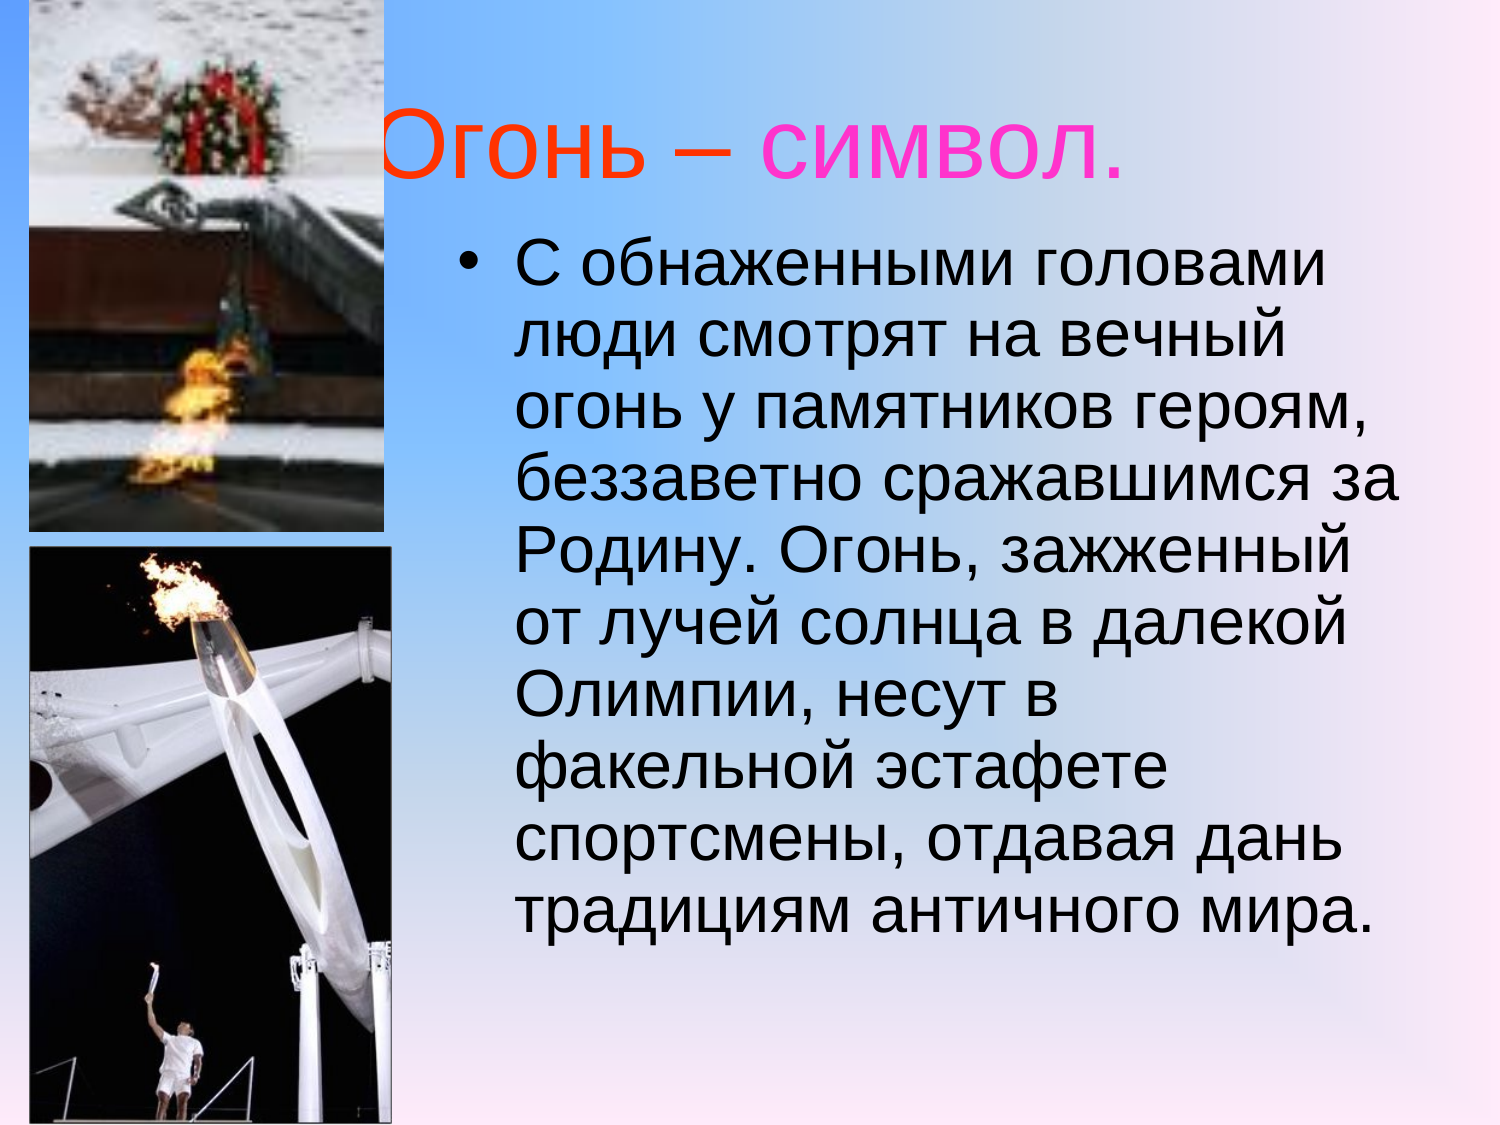

# Огонь – символ.
С обнаженными головами люди смотрят на вечный огонь у памятников героям, беззаветно сражавшимся за Родину. Огонь, зажженный от лучей солнца в далекой Олимпии, несут в факельной эстафете спортсмены, отдавая дань традициям античного мира.